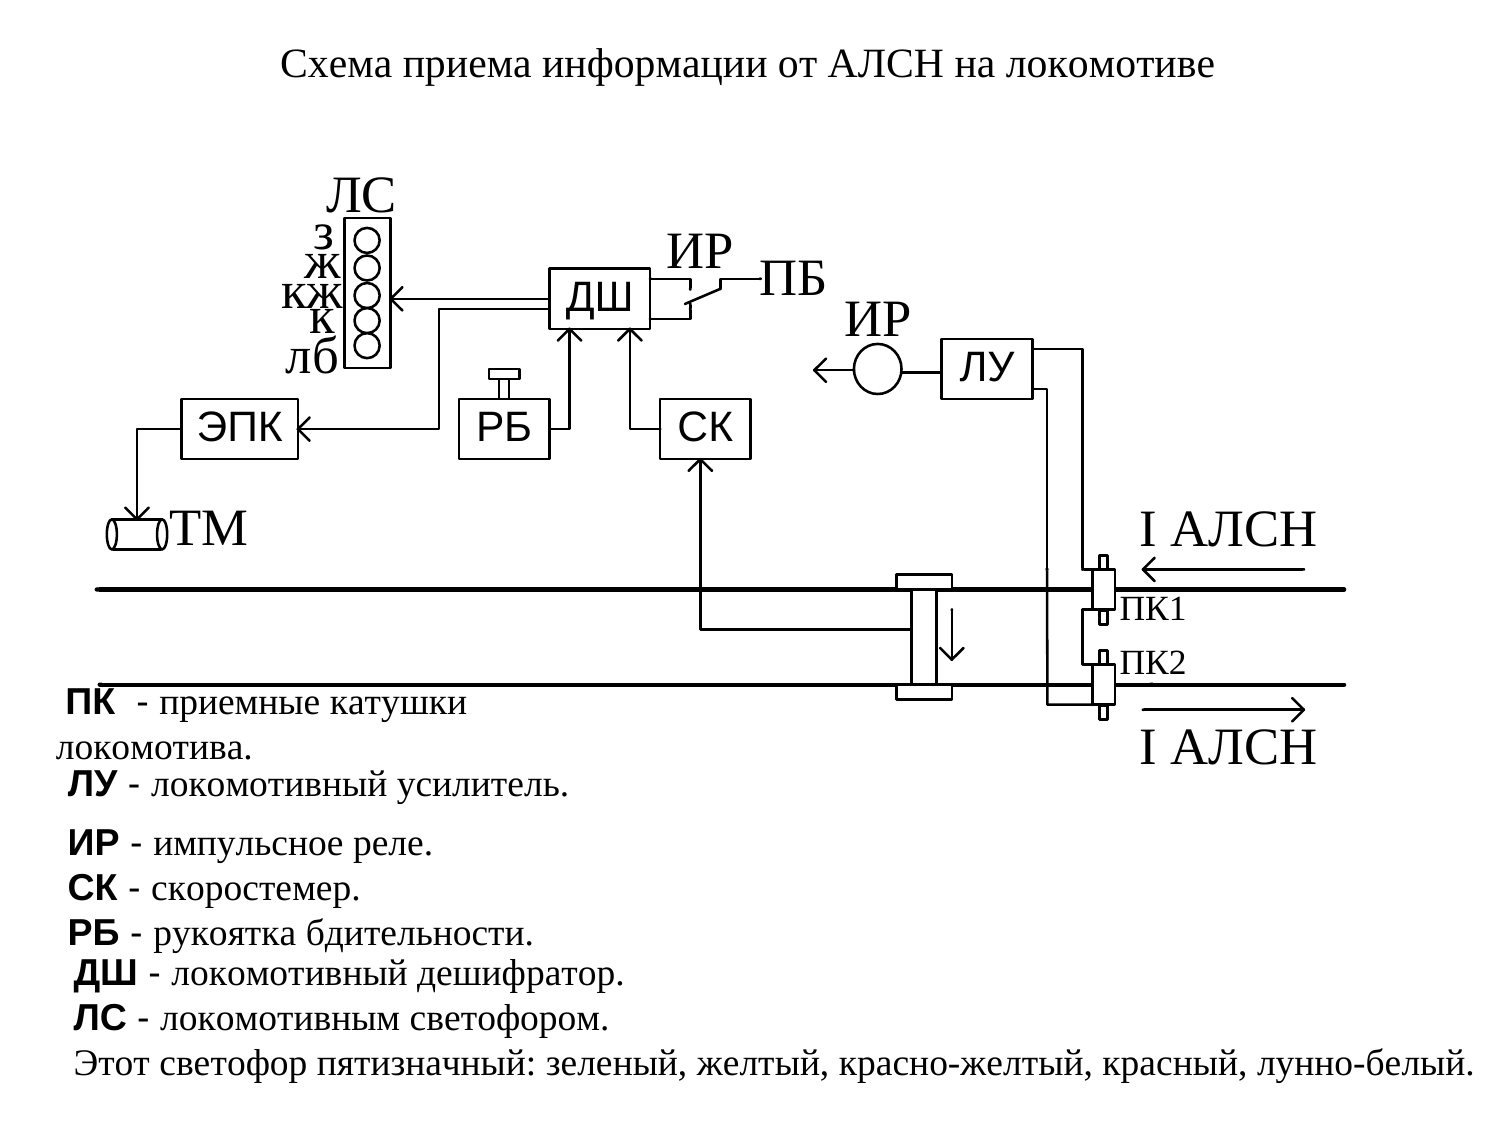

Схема приема информации от АЛСН на локомотиве
 ПК - приемные катушки локомотива.
ЛУ - локомотивный усилитель.
ИР - импульсное реле.
СК - скоростемер.
РБ - рукоятка бдительности.
ДШ - локомотивный дешифратор.
ЛС - локомотивным светофором.
Этот светофор пятизначный: зеленый, желтый, красно-желтый, красный, лунно-белый.